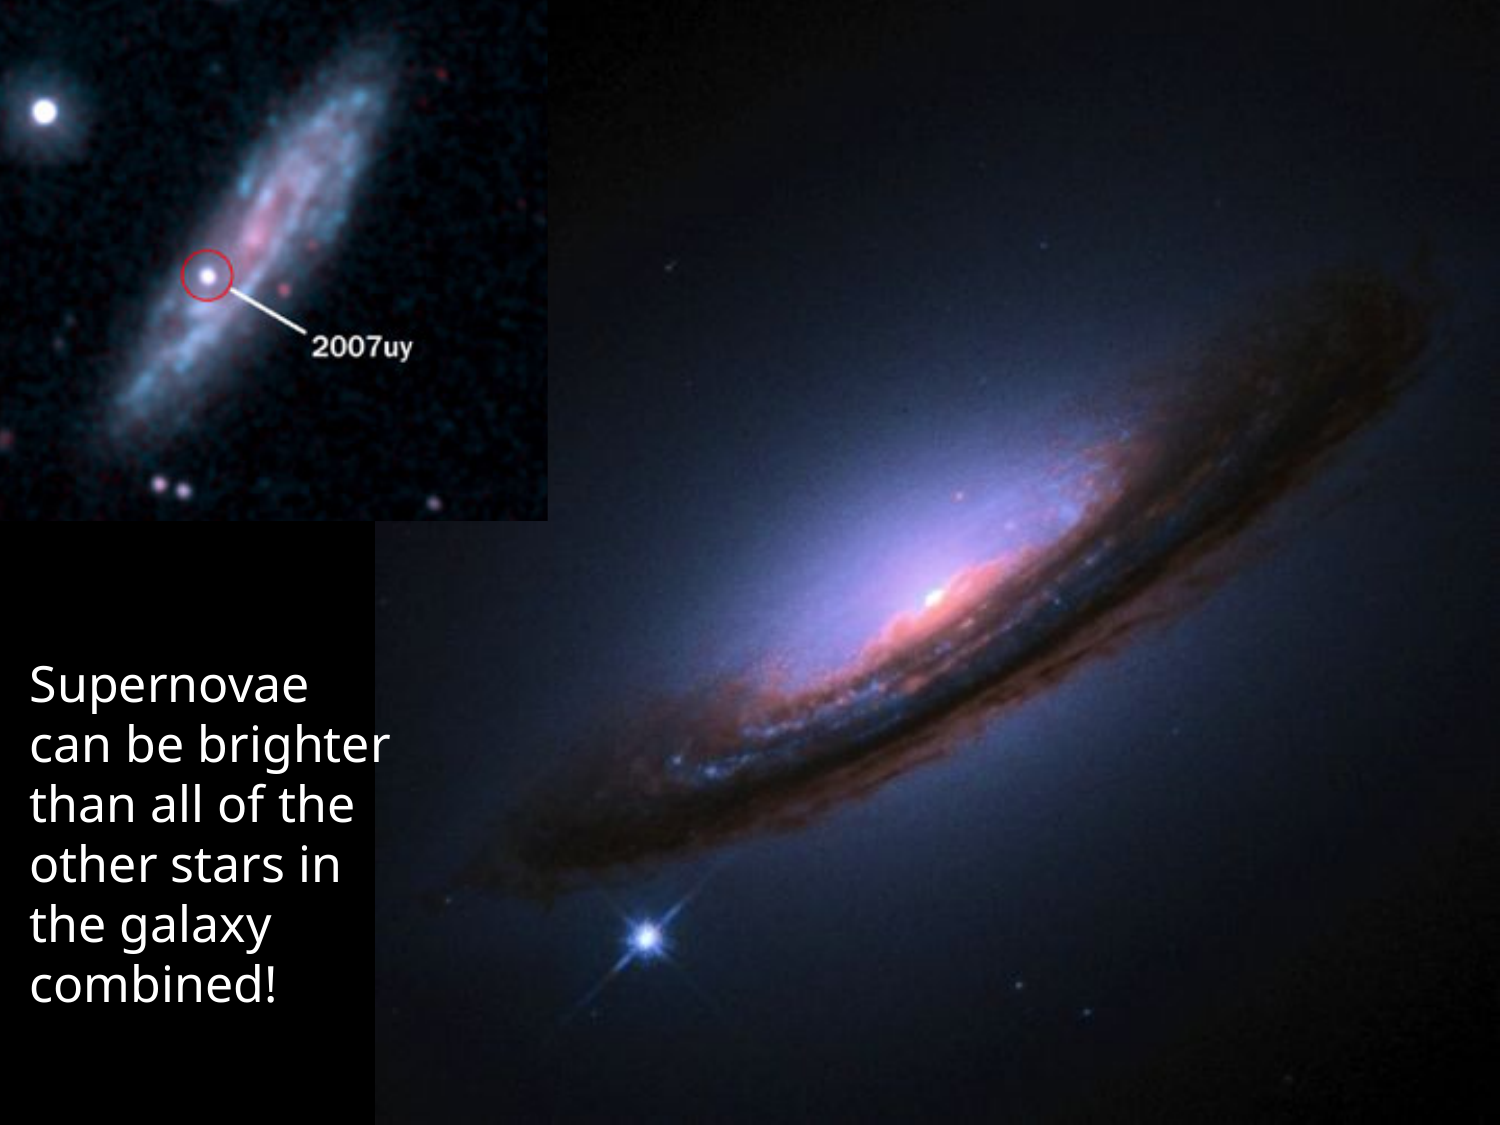

#
Supernovae can be brighter than all of the other stars in the galaxy combined!